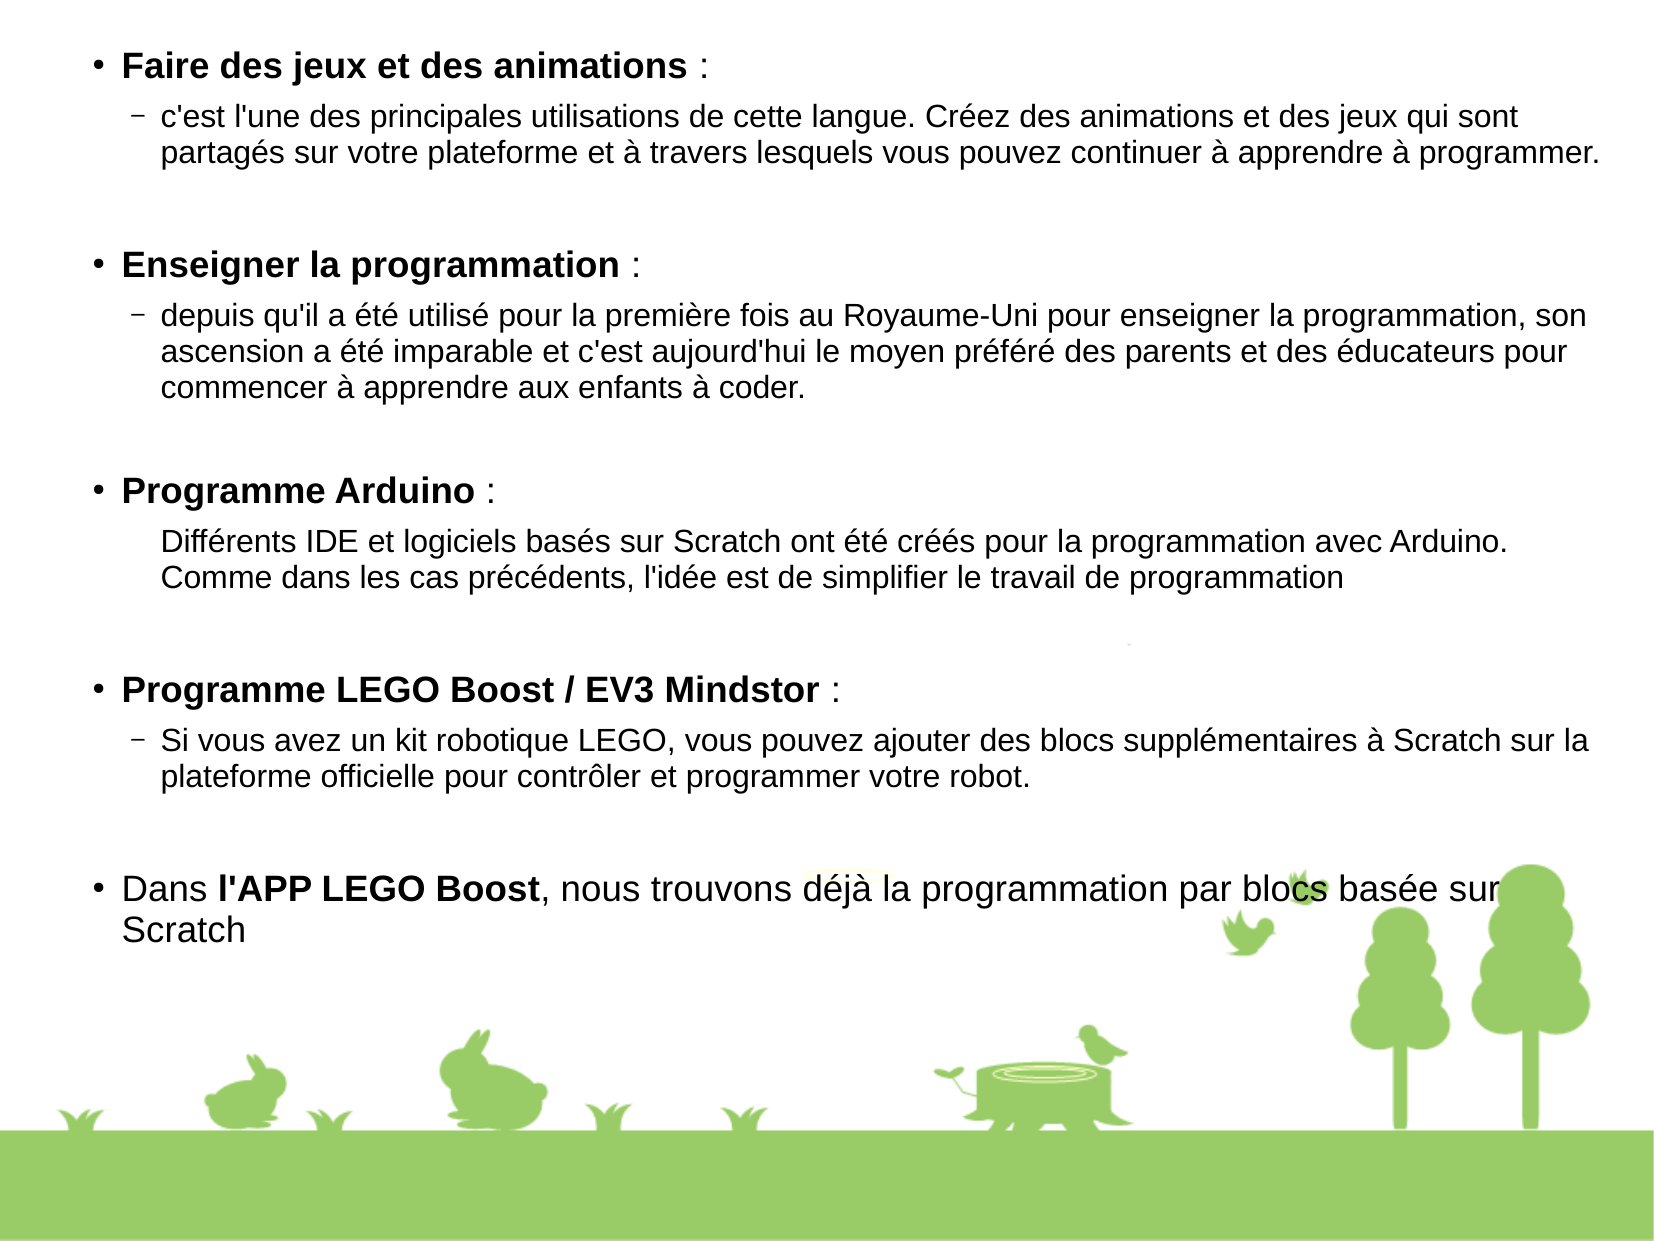

# Faire des jeux et des animations :
c'est l'une des principales utilisations de cette langue. Créez des animations et des jeux qui sont partagés sur votre plateforme et à travers lesquels vous pouvez continuer à apprendre à programmer.
Enseigner la programmation :
depuis qu'il a été utilisé pour la première fois au Royaume-Uni pour enseigner la programmation, son ascension a été imparable et c'est aujourd'hui le moyen préféré des parents et des éducateurs pour commencer à apprendre aux enfants à coder.
Programme Arduino :
Différents IDE et logiciels basés sur Scratch ont été créés pour la programmation avec Arduino. Comme dans les cas précédents, l'idée est de simplifier le travail de programmation
Programme LEGO Boost / EV3 Mindstor :
Si vous avez un kit robotique LEGO, vous pouvez ajouter des blocs supplémentaires à Scratch sur la plateforme officielle pour contrôler et programmer votre robot.
Dans l'APP LEGO Boost, nous trouvons déjà la programmation par blocs basée sur Scratch